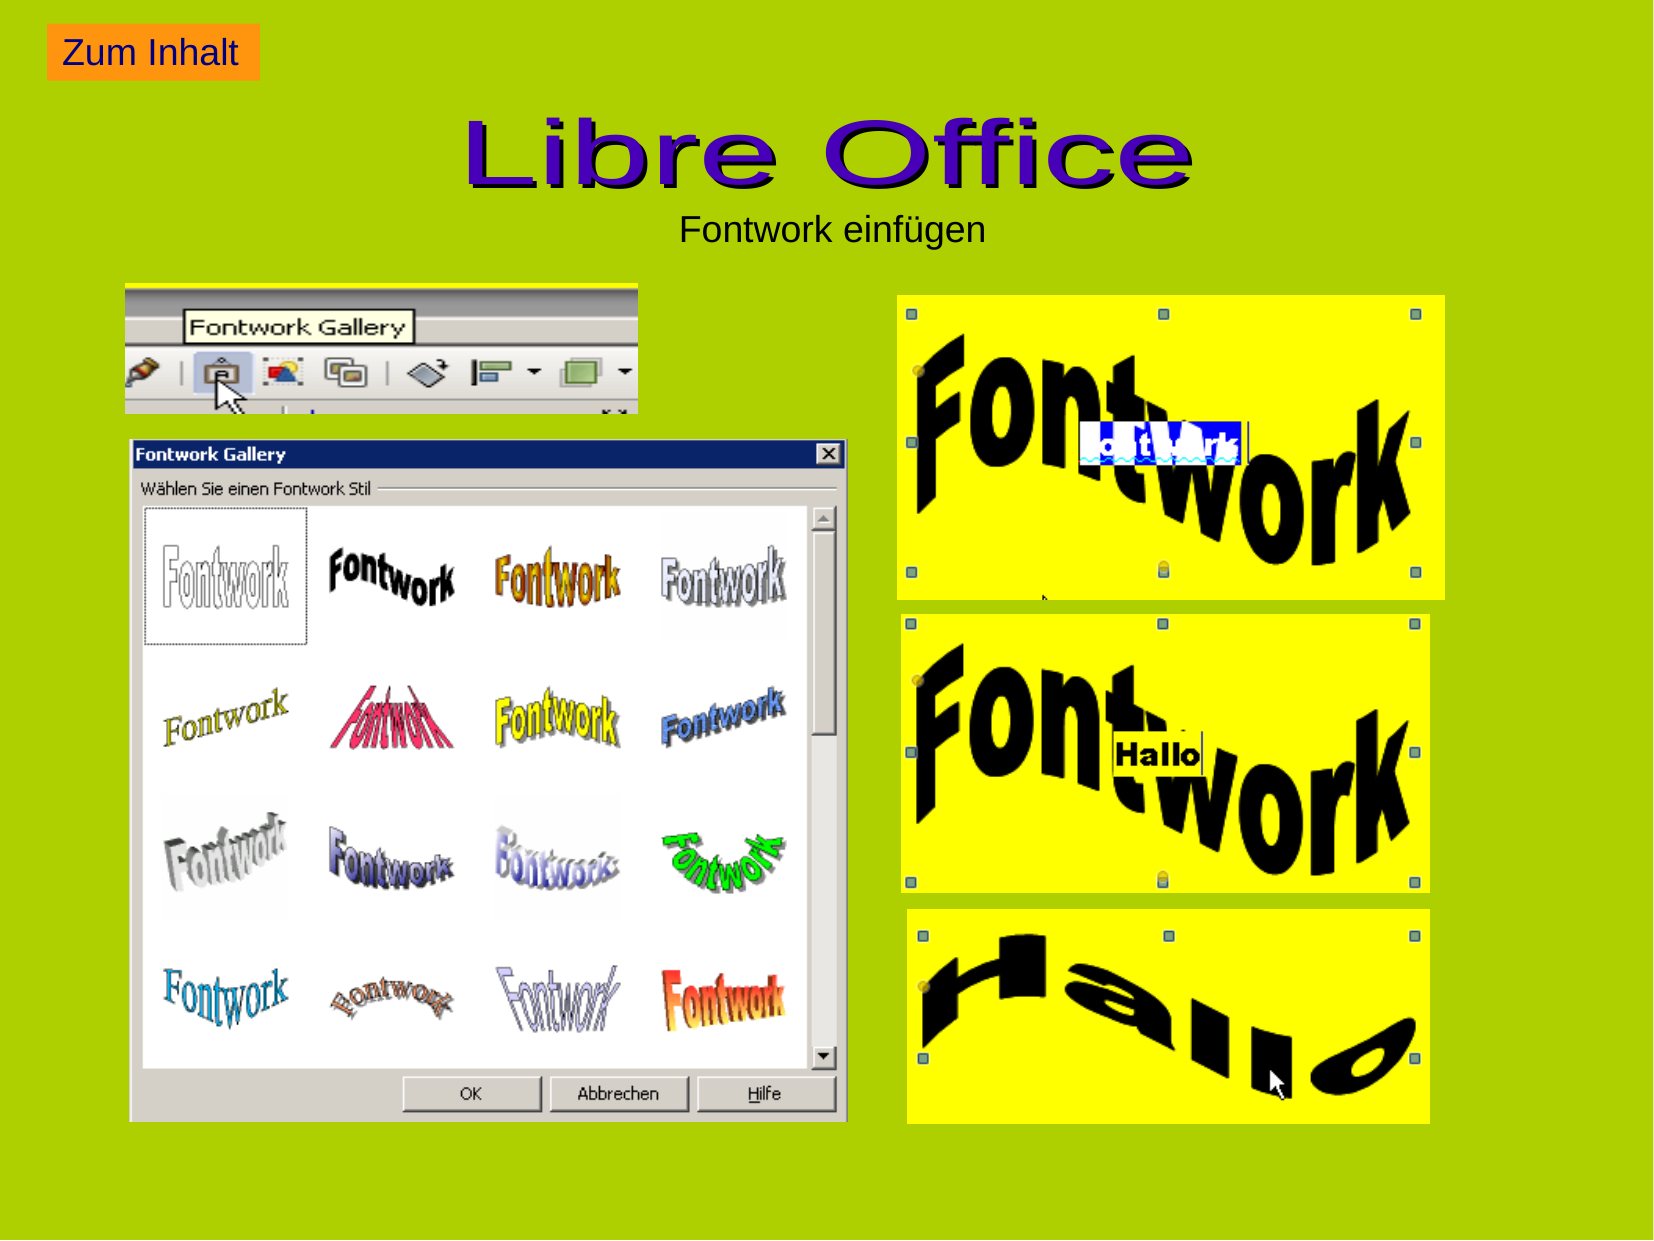

Zum Inhalt
# Libre Office
Fontwork einfügen